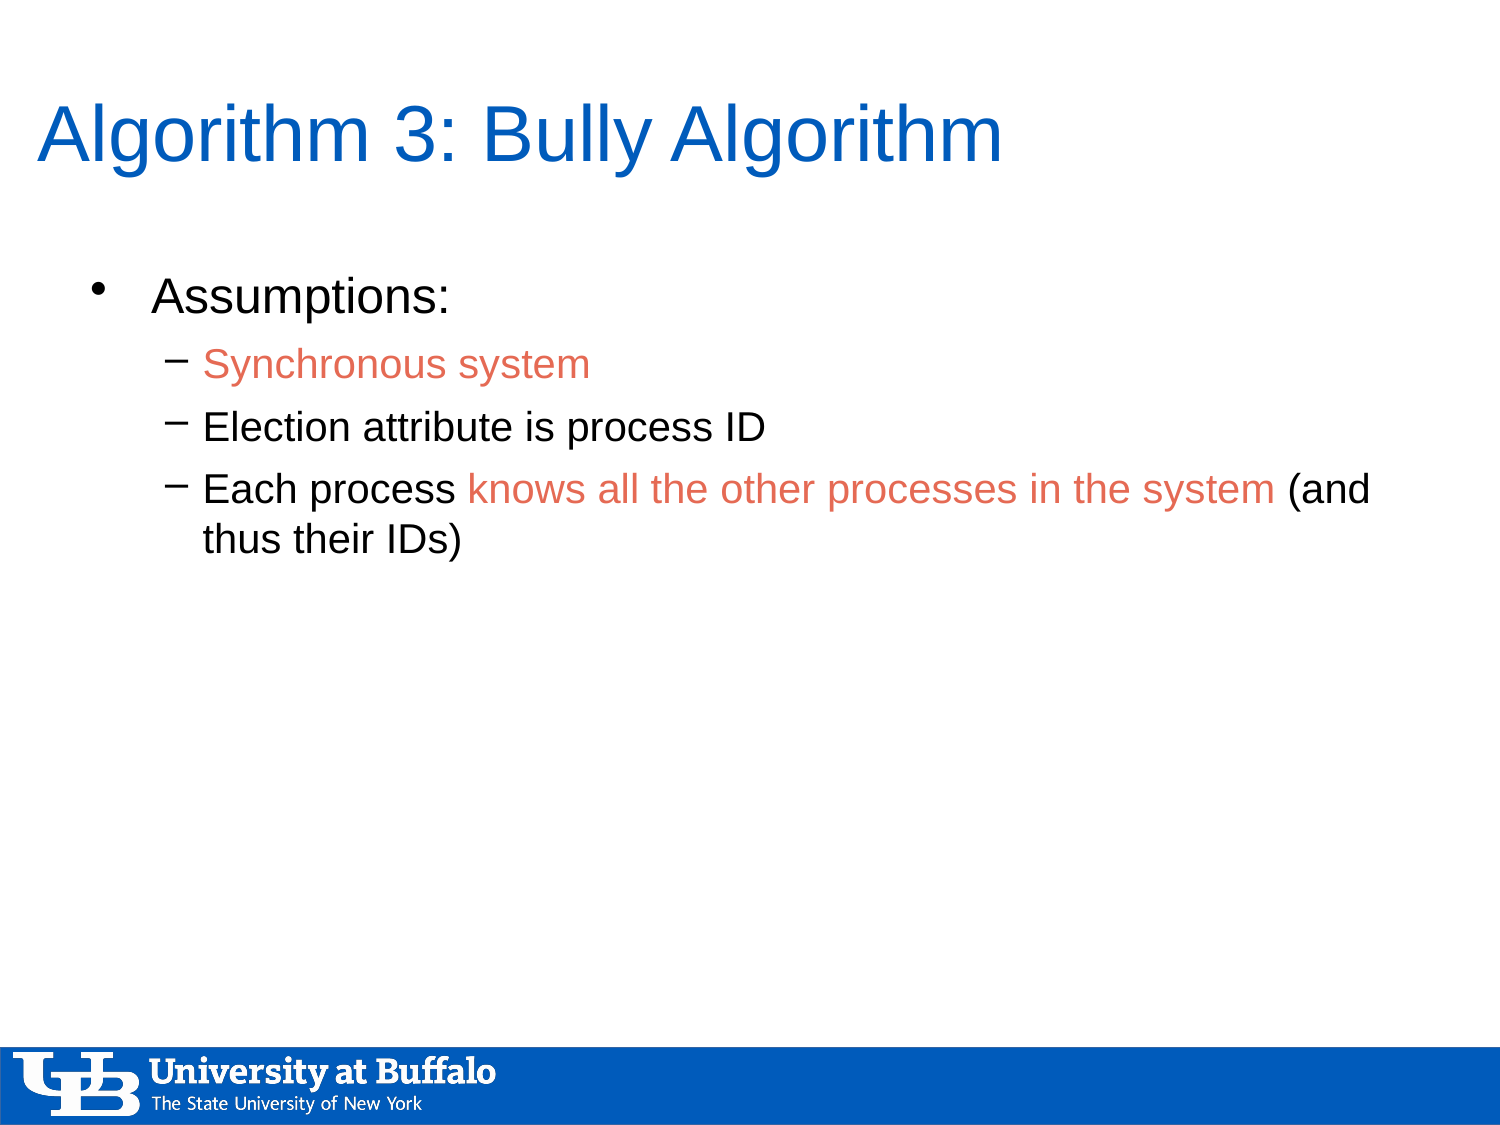

# Algorithm 3: Bully Algorithm
 Assumptions:
Synchronous system
Election attribute is process ID
Each process knows all the other processes in the system (and thus their IDs)